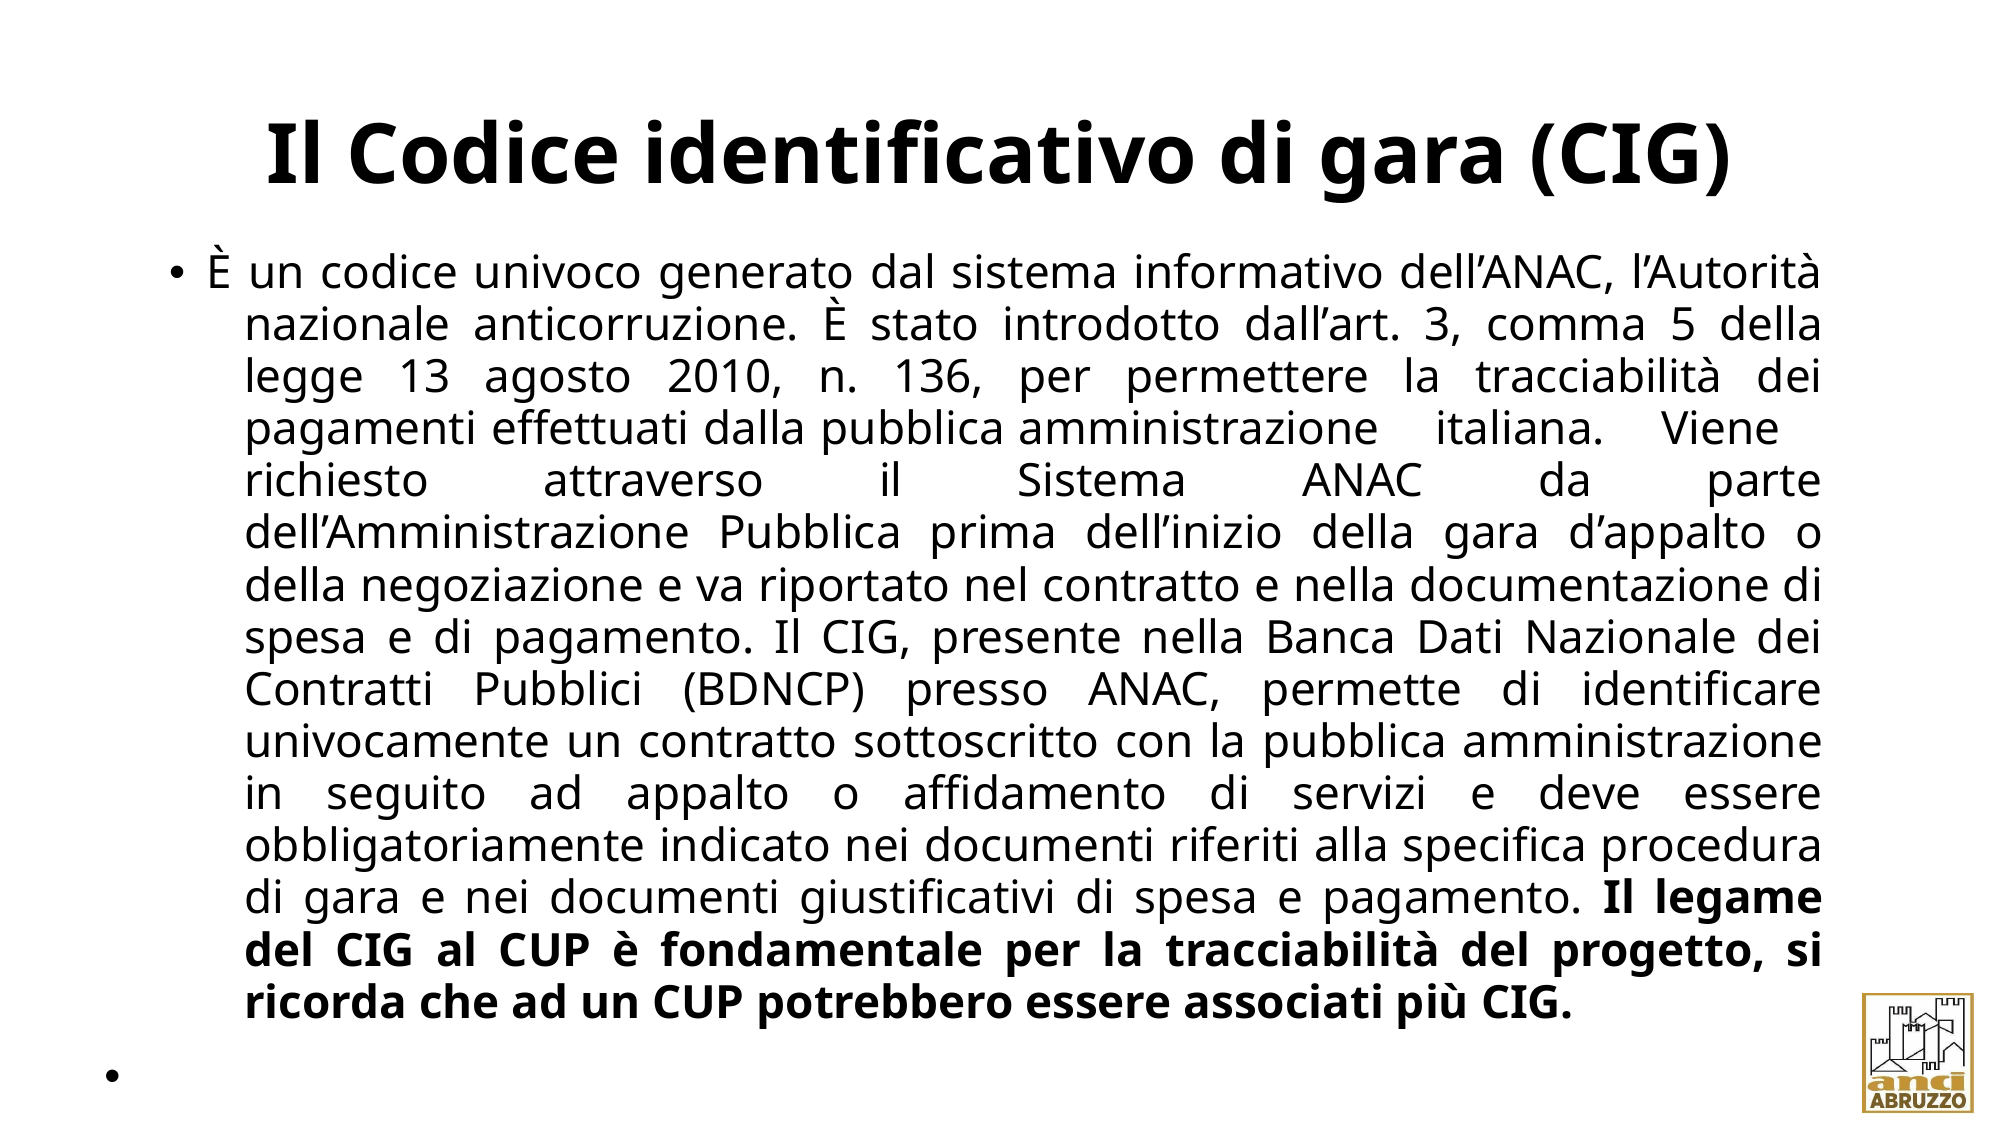

# Il Codice identificativo di gara (CIG)
È un codice univoco generato dal sistema informativo dell’ANAC, l’Autorità nazionale anticorruzione. È stato introdotto dall’art. 3, comma 5 della legge 13 agosto 2010, n. 136, per permettere la tracciabilità dei pagamenti effettuati dalla pubblica amministrazione italiana. Viene richiesto attraverso il Sistema ANAC da parte dell’Amministrazione Pubblica prima dell’inizio della gara d’appalto o della negoziazione e va riportato nel contratto e nella documentazione di spesa e di pagamento. Il CIG, presente nella Banca Dati Nazionale dei Contratti Pubblici (BDNCP) presso ANAC, permette di identificare univocamente un contratto sottoscritto con la pubblica amministrazione in seguito ad appalto o affidamento di servizi e deve essere obbligatoriamente indicato nei documenti riferiti alla specifica procedura di gara e nei documenti giustificativi di spesa e pagamento. Il legame del CIG al CUP è fondamentale per la tracciabilità del progetto, si ricorda che ad un CUP potrebbero essere associati più CIG.